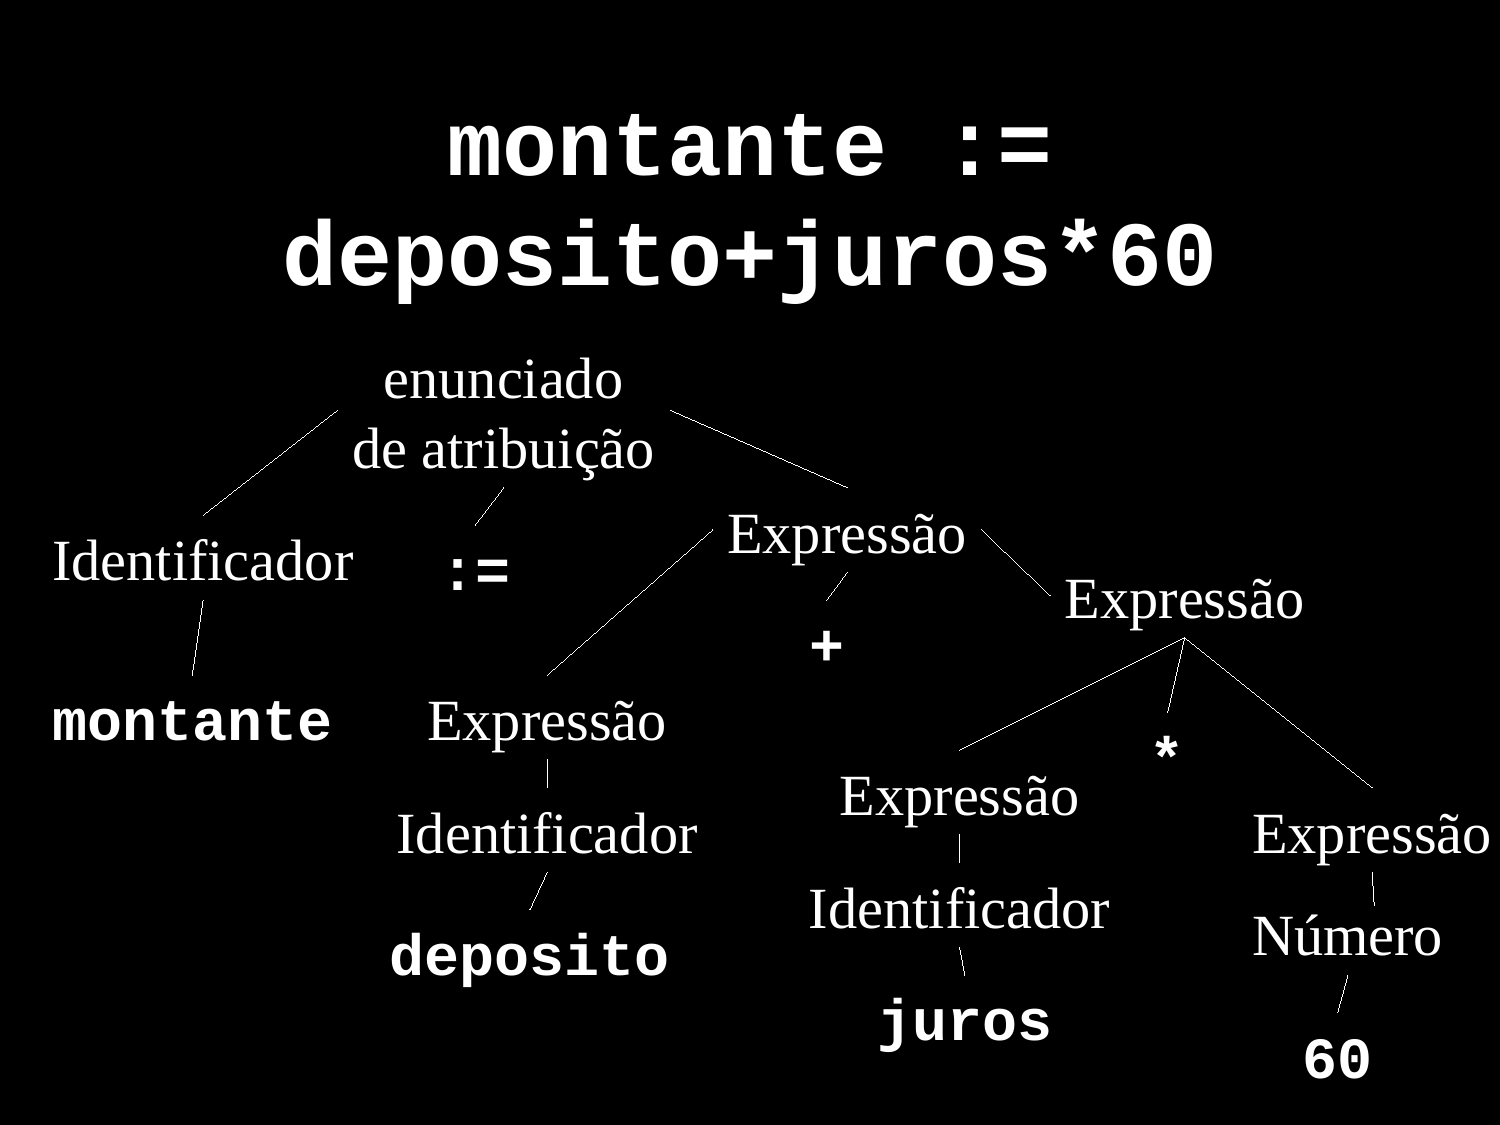

# montante := deposito+juros*60
enunciado
de atribuição
Expressão
Identificador
:=
Expressão
+
montante
Expressão
*
Expressão
Identificador
Expressão
Identificador
Número
deposito
juros
60